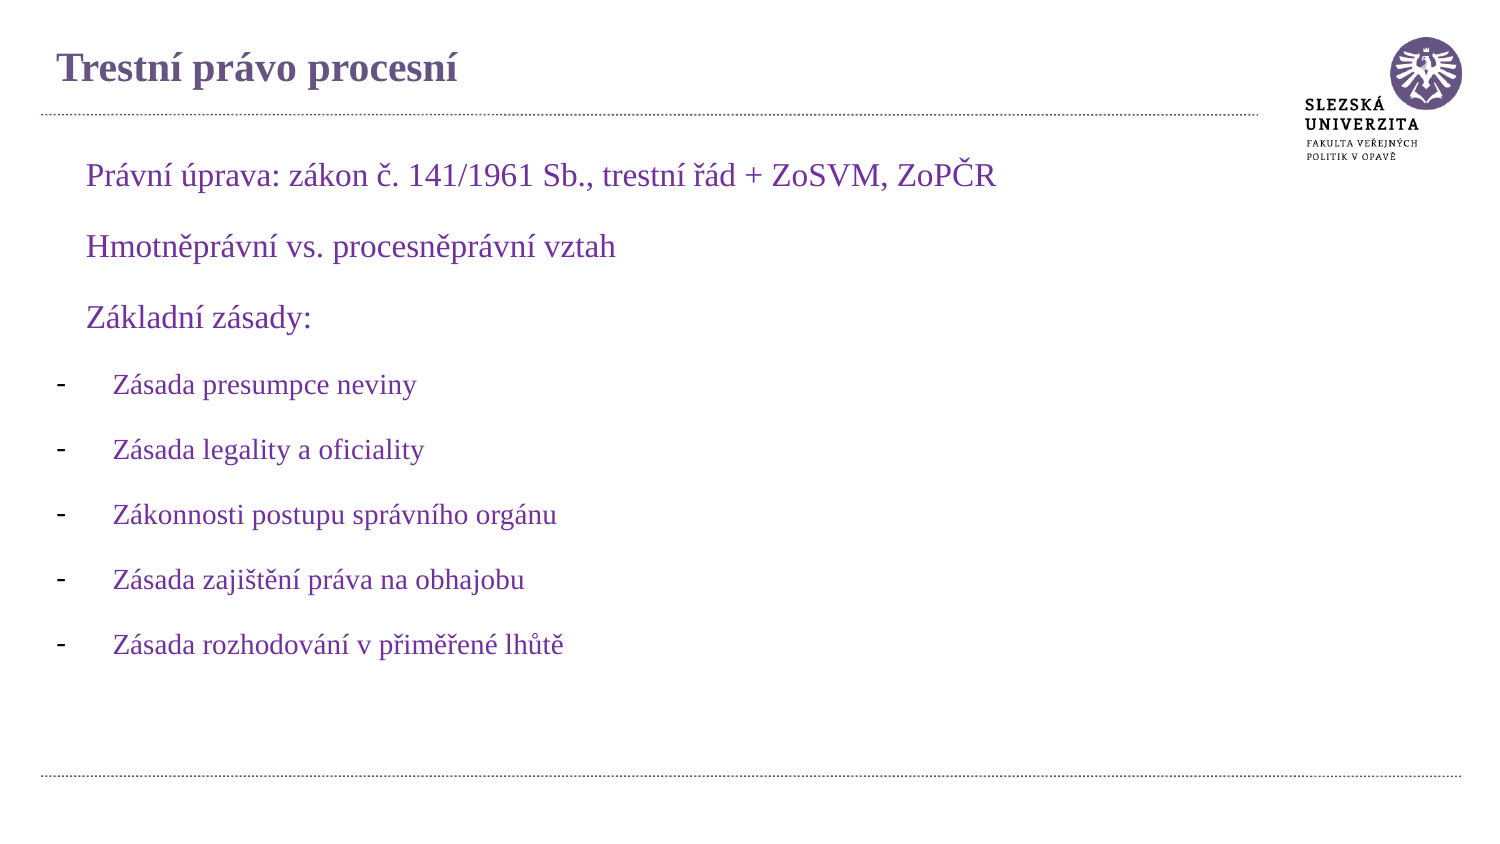

# Trestní právo procesní
Právní úprava: zákon č. 141/1961 Sb., trestní řád + ZoSVM, ZoPČR
Hmotněprávní vs. procesněprávní vztah
Základní zásady:
Zásada presumpce neviny
Zásada legality a oficiality
Zákonnosti postupu správního orgánu
Zásada zajištění práva na obhajobu
Zásada rozhodování v přiměřené lhůtě